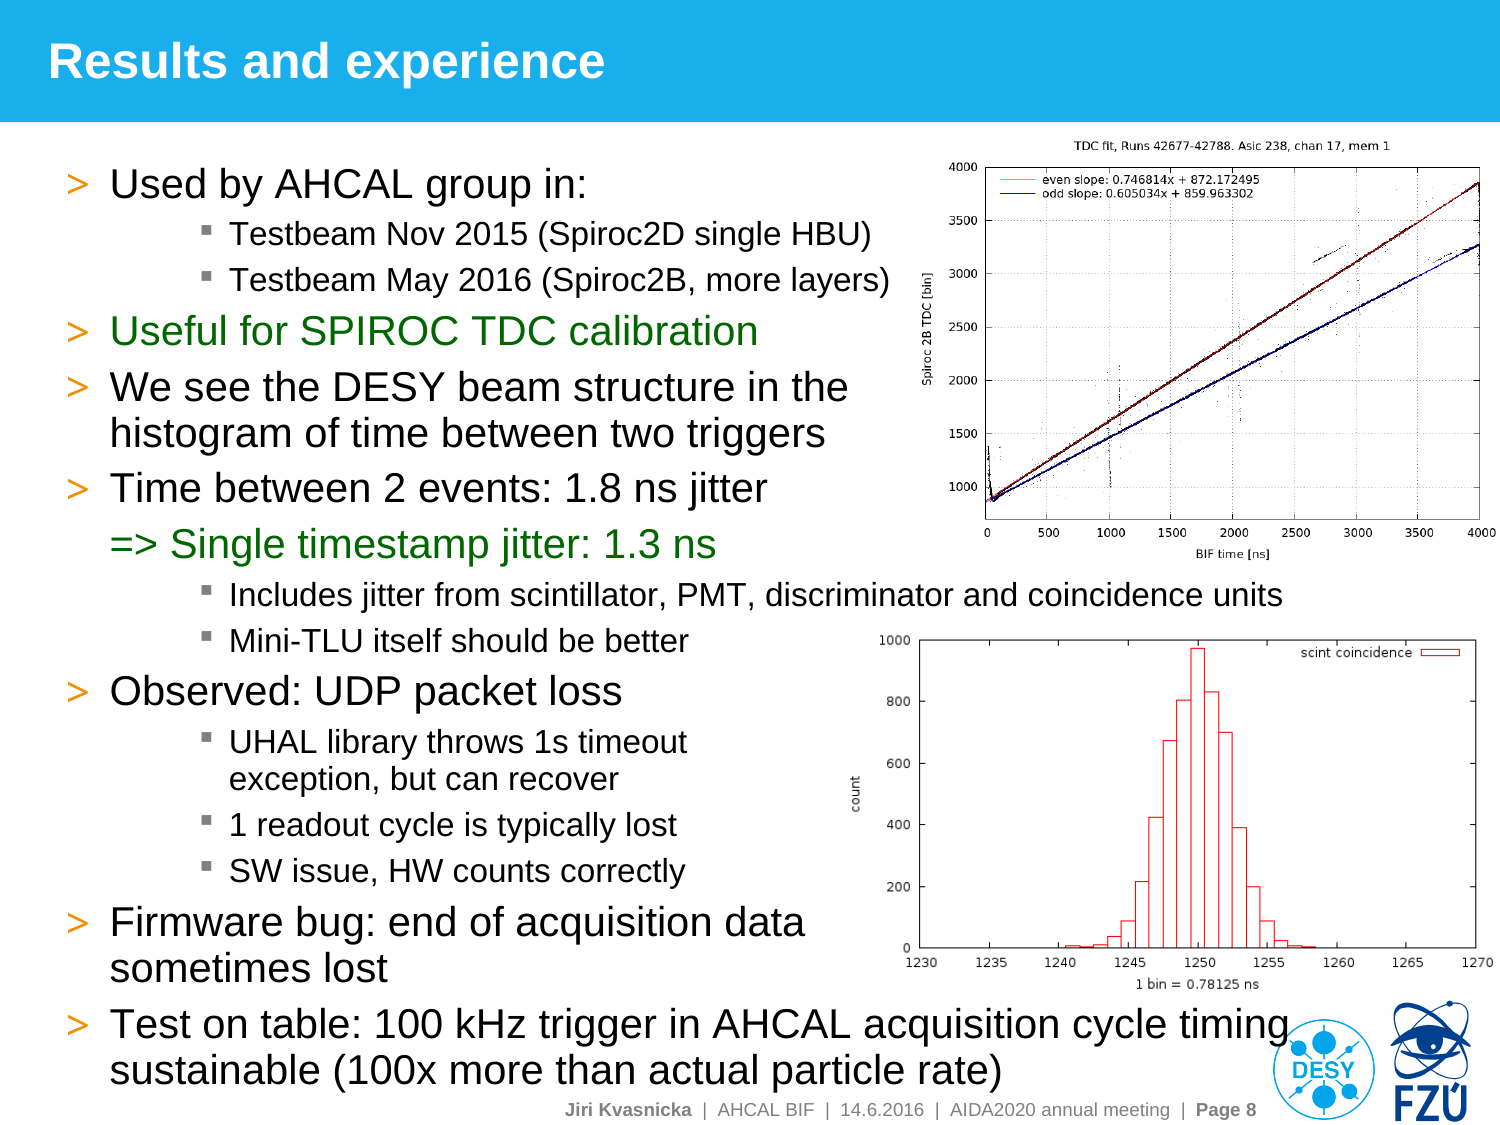

# Results and experience
Used by AHCAL group in:
Testbeam Nov 2015 (Spiroc2D single HBU)
Testbeam May 2016 (Spiroc2B, more layers)
Useful for SPIROC TDC calibration
We see the DESY beam structure in the
histogram of time between two triggers
Time between 2 events: 1.8 ns jitter
=> Single timestamp jitter: 1.3 ns
Includes jitter from scintillator, PMT, discriminator and coincidence units
Mini-TLU itself should be better
Observed: UDP packet loss
UHAL library throws 1s timeout
exception, but can recover
1 readout cycle is typically lost
SW issue, HW counts correctly
Firmware bug: end of acquisition data
sometimes lost
Test on table: 100 kHz trigger in AHCAL acquisition cycle timing sustainable (100x more than actual particle rate)